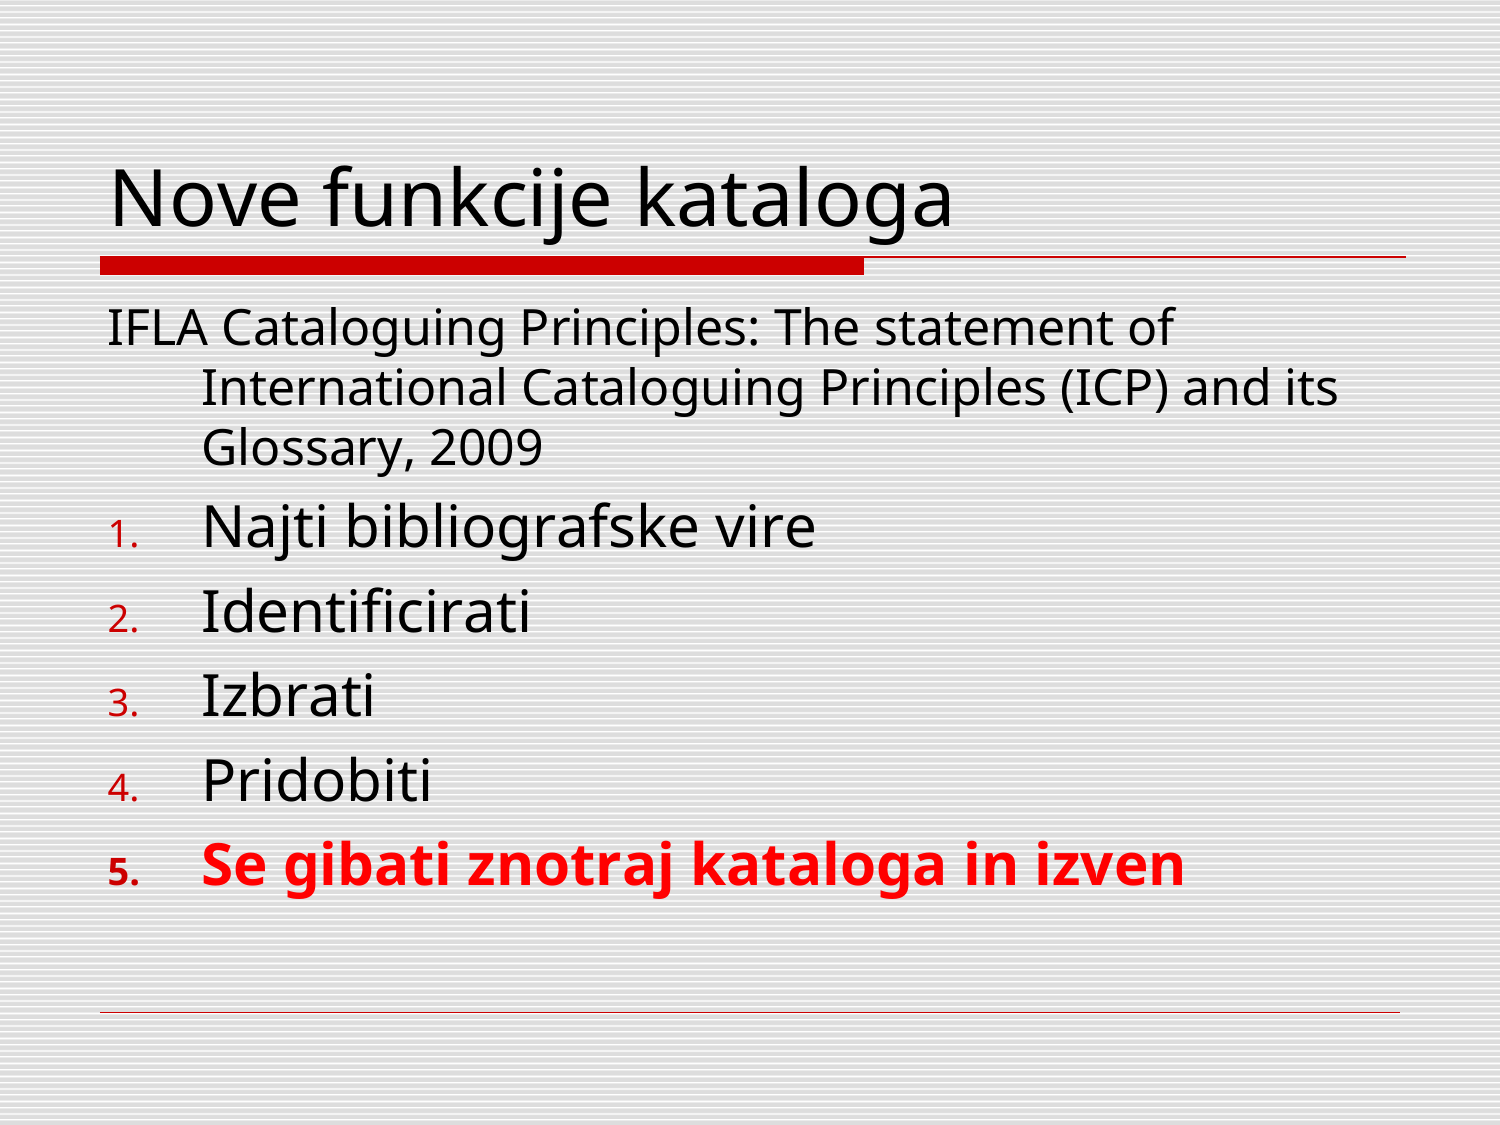

# Nove funkcije kataloga
IFLA Cataloguing Principles: The statement of International Cataloguing Principles (ICP) and its Glossary, 2009
Najti bibliografske vire
Identificirati
Izbrati
Pridobiti
Se gibati znotraj kataloga in izven